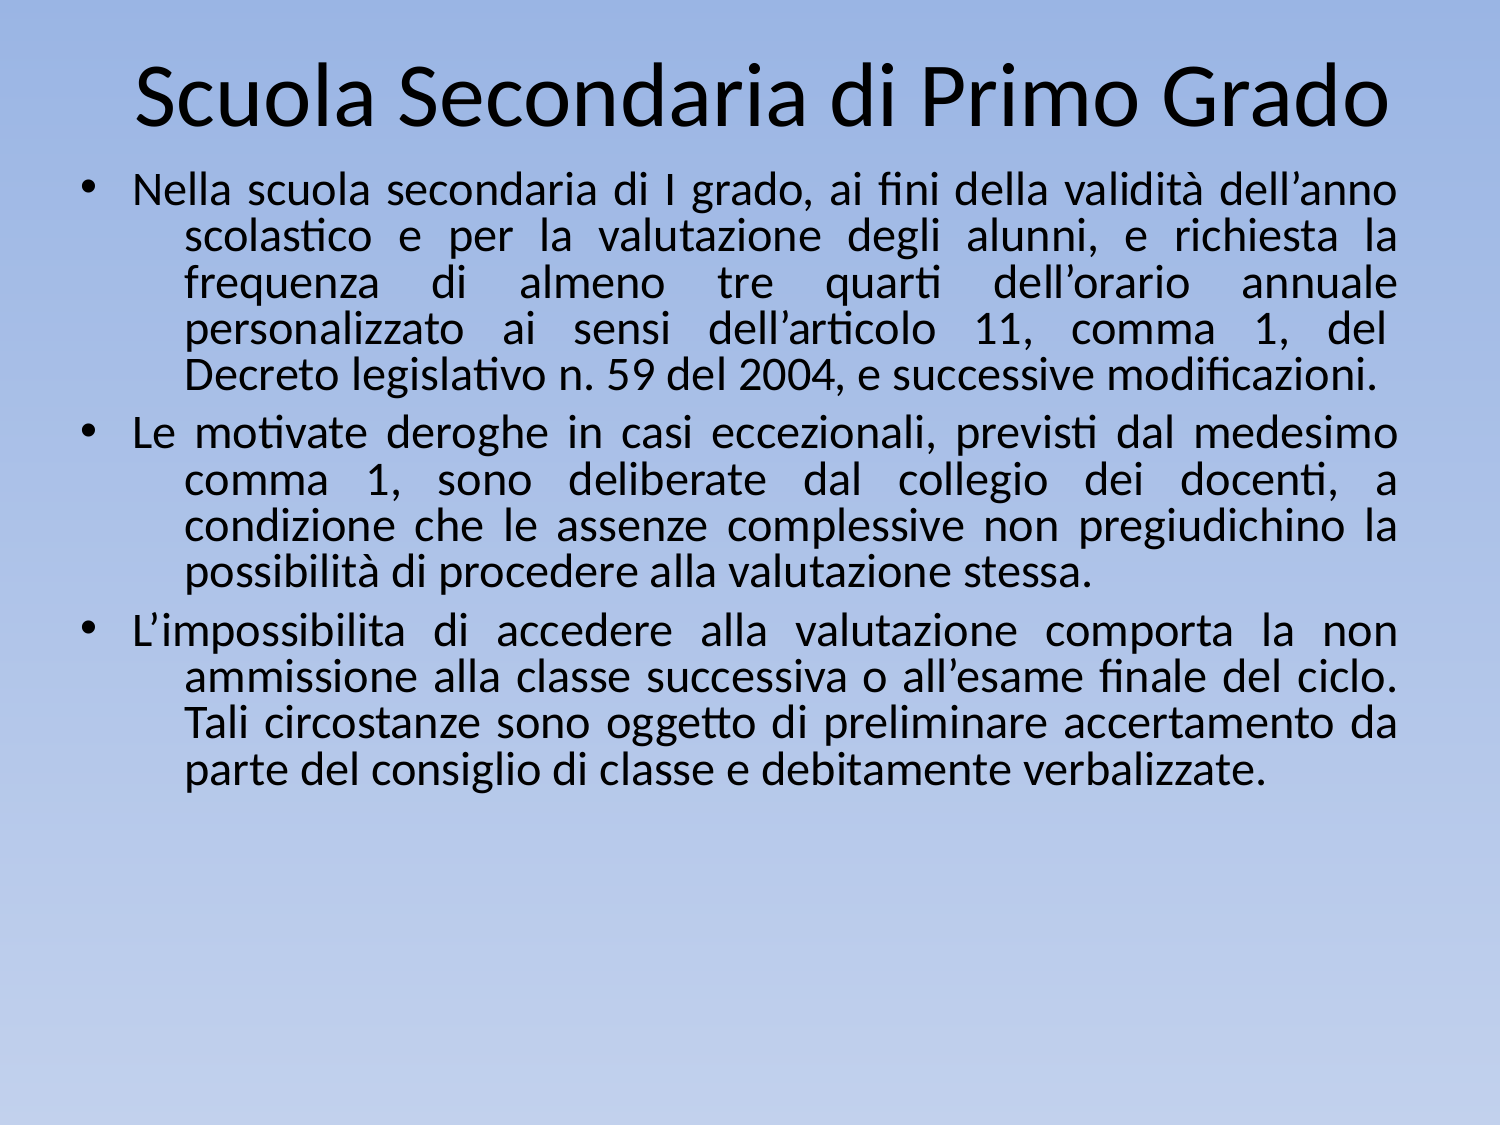

# Scuola Secondaria di Primo Grado
Nella scuola secondaria di I grado, ai fini della validità dell’anno scolastico e per la valutazione degli alunni, e richiesta la frequenza di almeno tre quarti dell’orario annuale personalizzato ai sensi dell’articolo 11, comma 1, del Decreto legislativo n. 59 del 2004, e successive modificazioni.
Le motivate deroghe in casi eccezionali, previsti dal medesimo comma 1, sono deliberate dal collegio dei docenti, a condizione che le assenze complessive non pregiudichino la possibilità di procedere alla valutazione stessa.
L’impossibilita di accedere alla valutazione comporta la non ammissione alla classe successiva o all’esame finale del ciclo. Tali circostanze sono oggetto di preliminare accertamento da parte del consiglio di classe e debitamente verbalizzate.